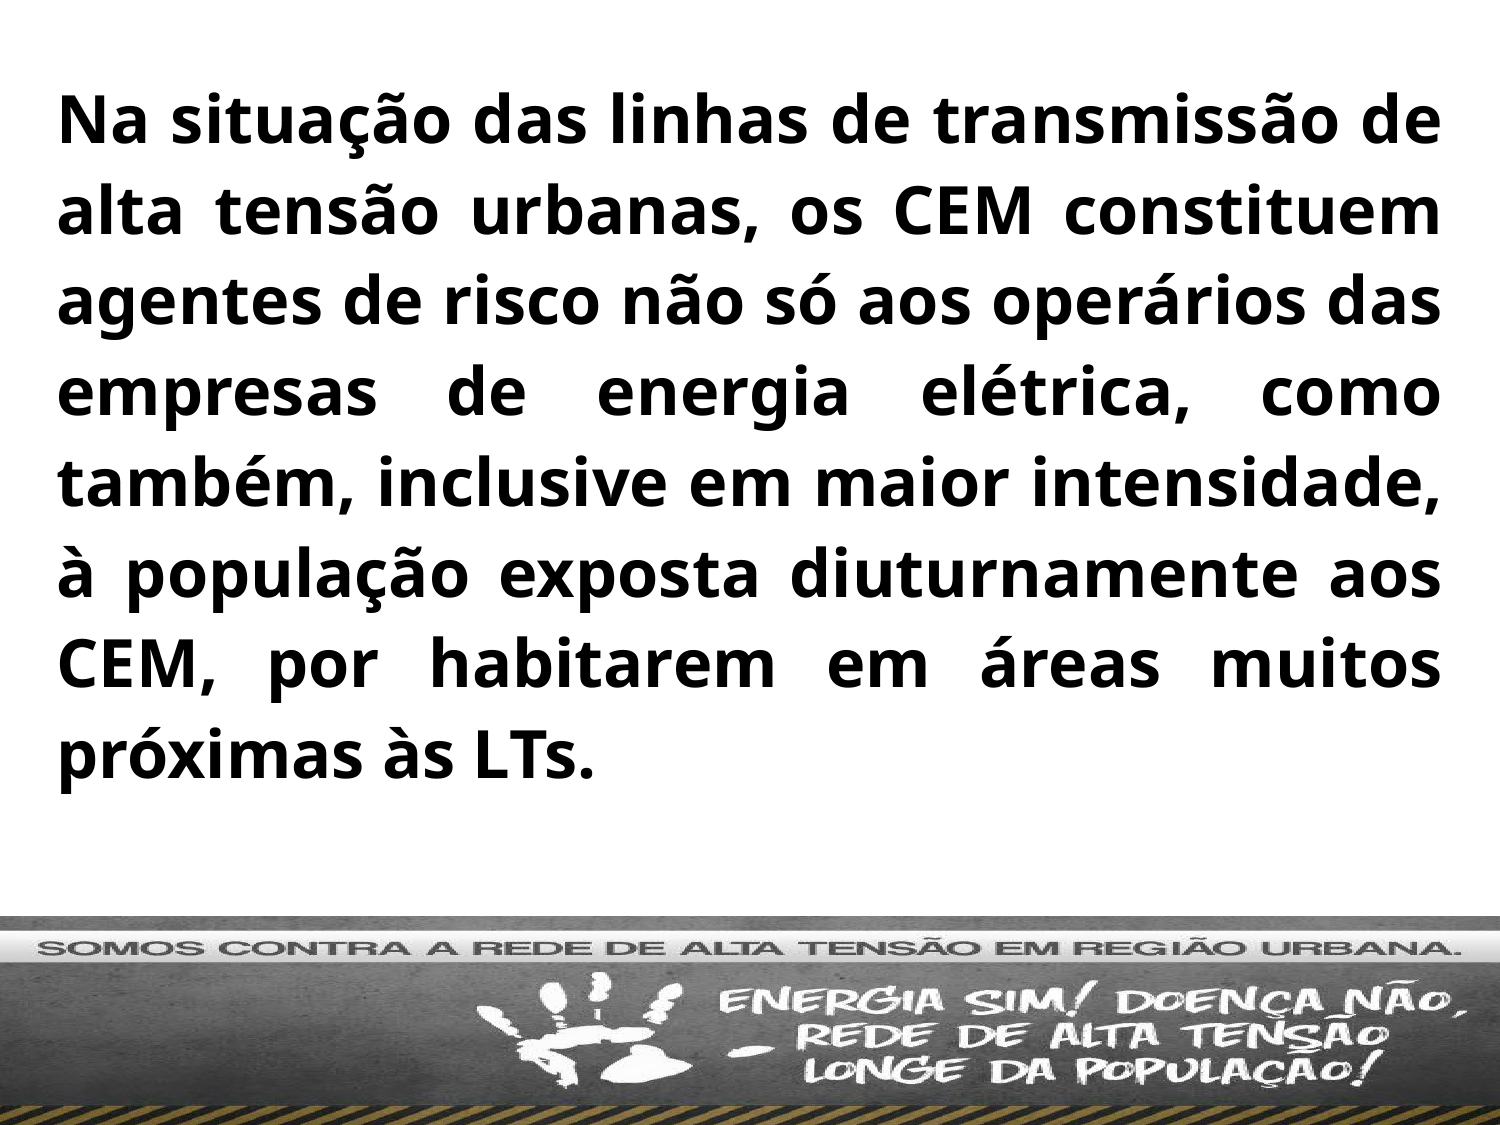

Na situação das linhas de transmissão de alta tensão urbanas, os CEM constituem agentes de risco não só aos operários das empresas de energia elétrica, como também, inclusive em maior intensidade, à população exposta diuturnamente aos CEM, por habitarem em áreas muitos próximas às LTs.